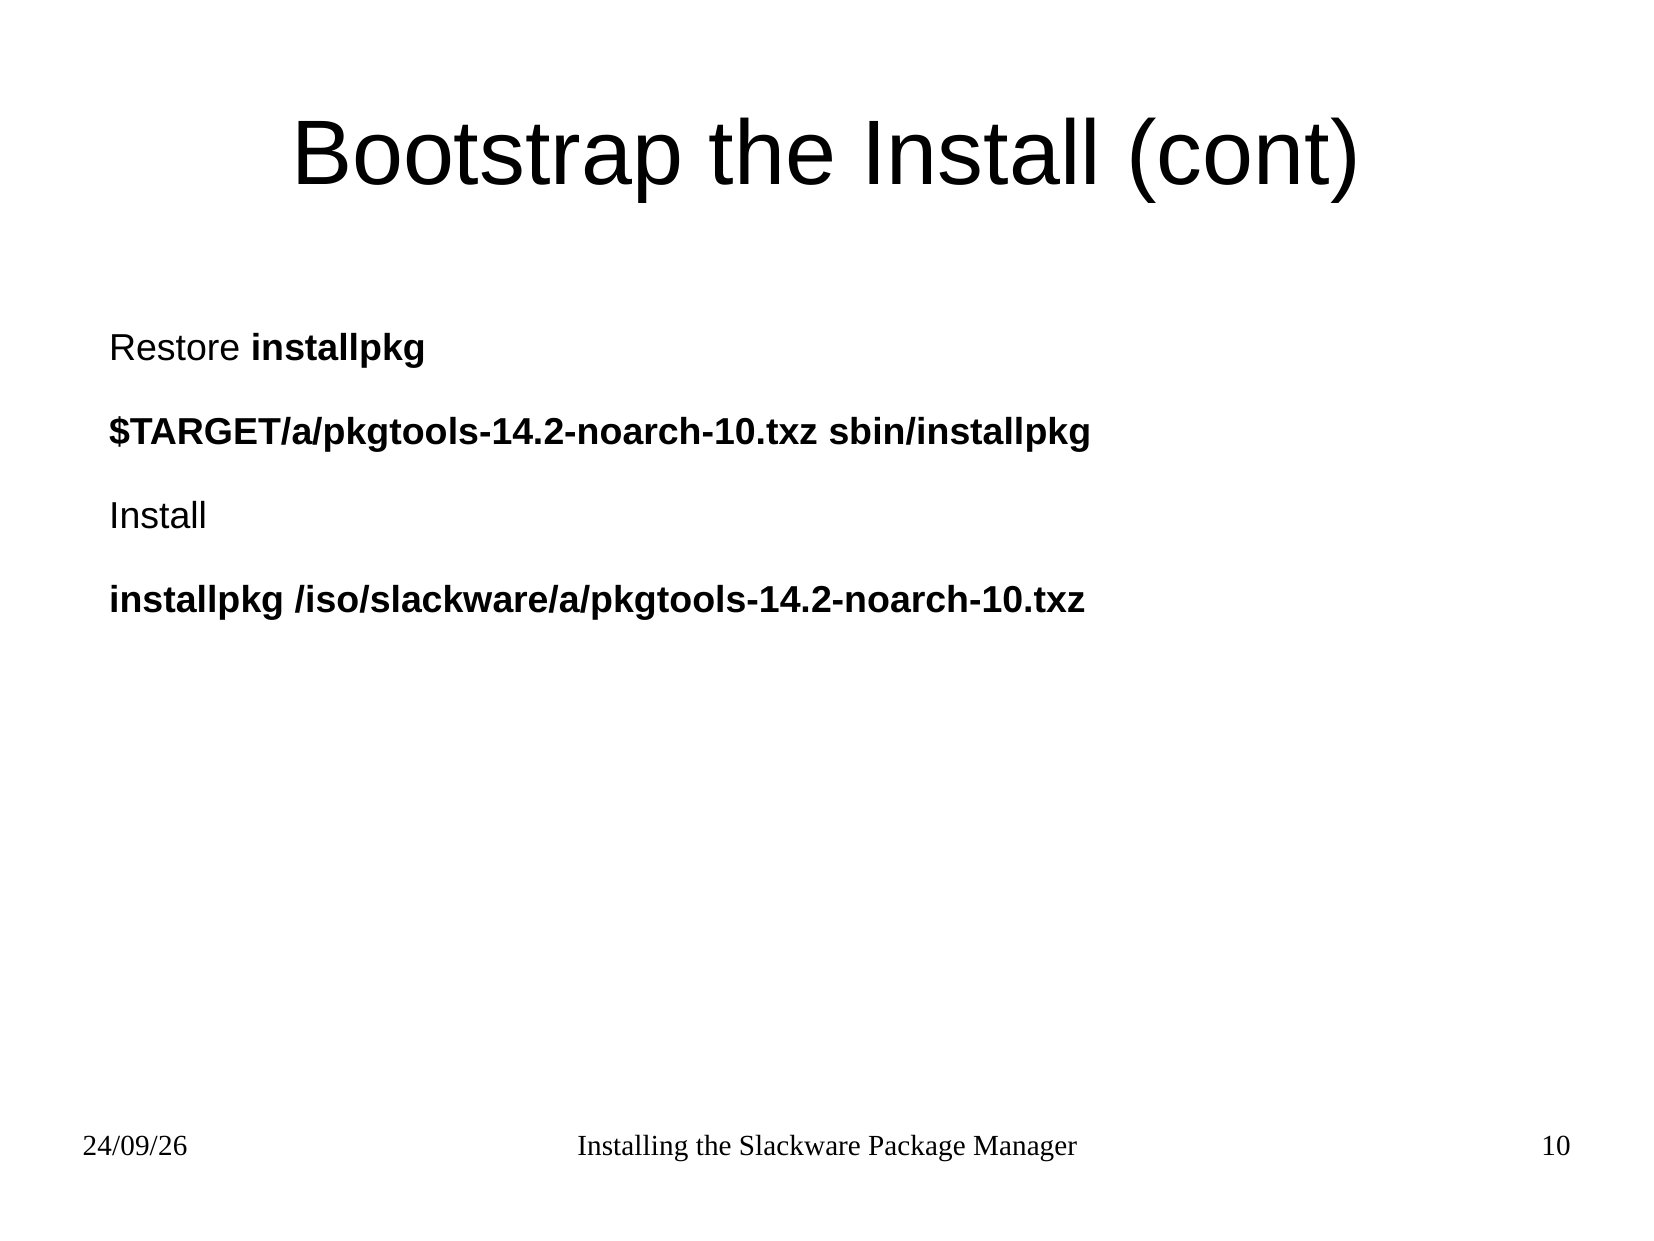

# Bootstrap the Install (cont)
Restore installpkg
$TARGET/a/pkgtools-14.2-noarch-10.txz sbin/installpkg
Install
installpkg /iso/slackware/a/pkgtools-14.2-noarch-10.txz
Installing the Slackware Package Manager
10